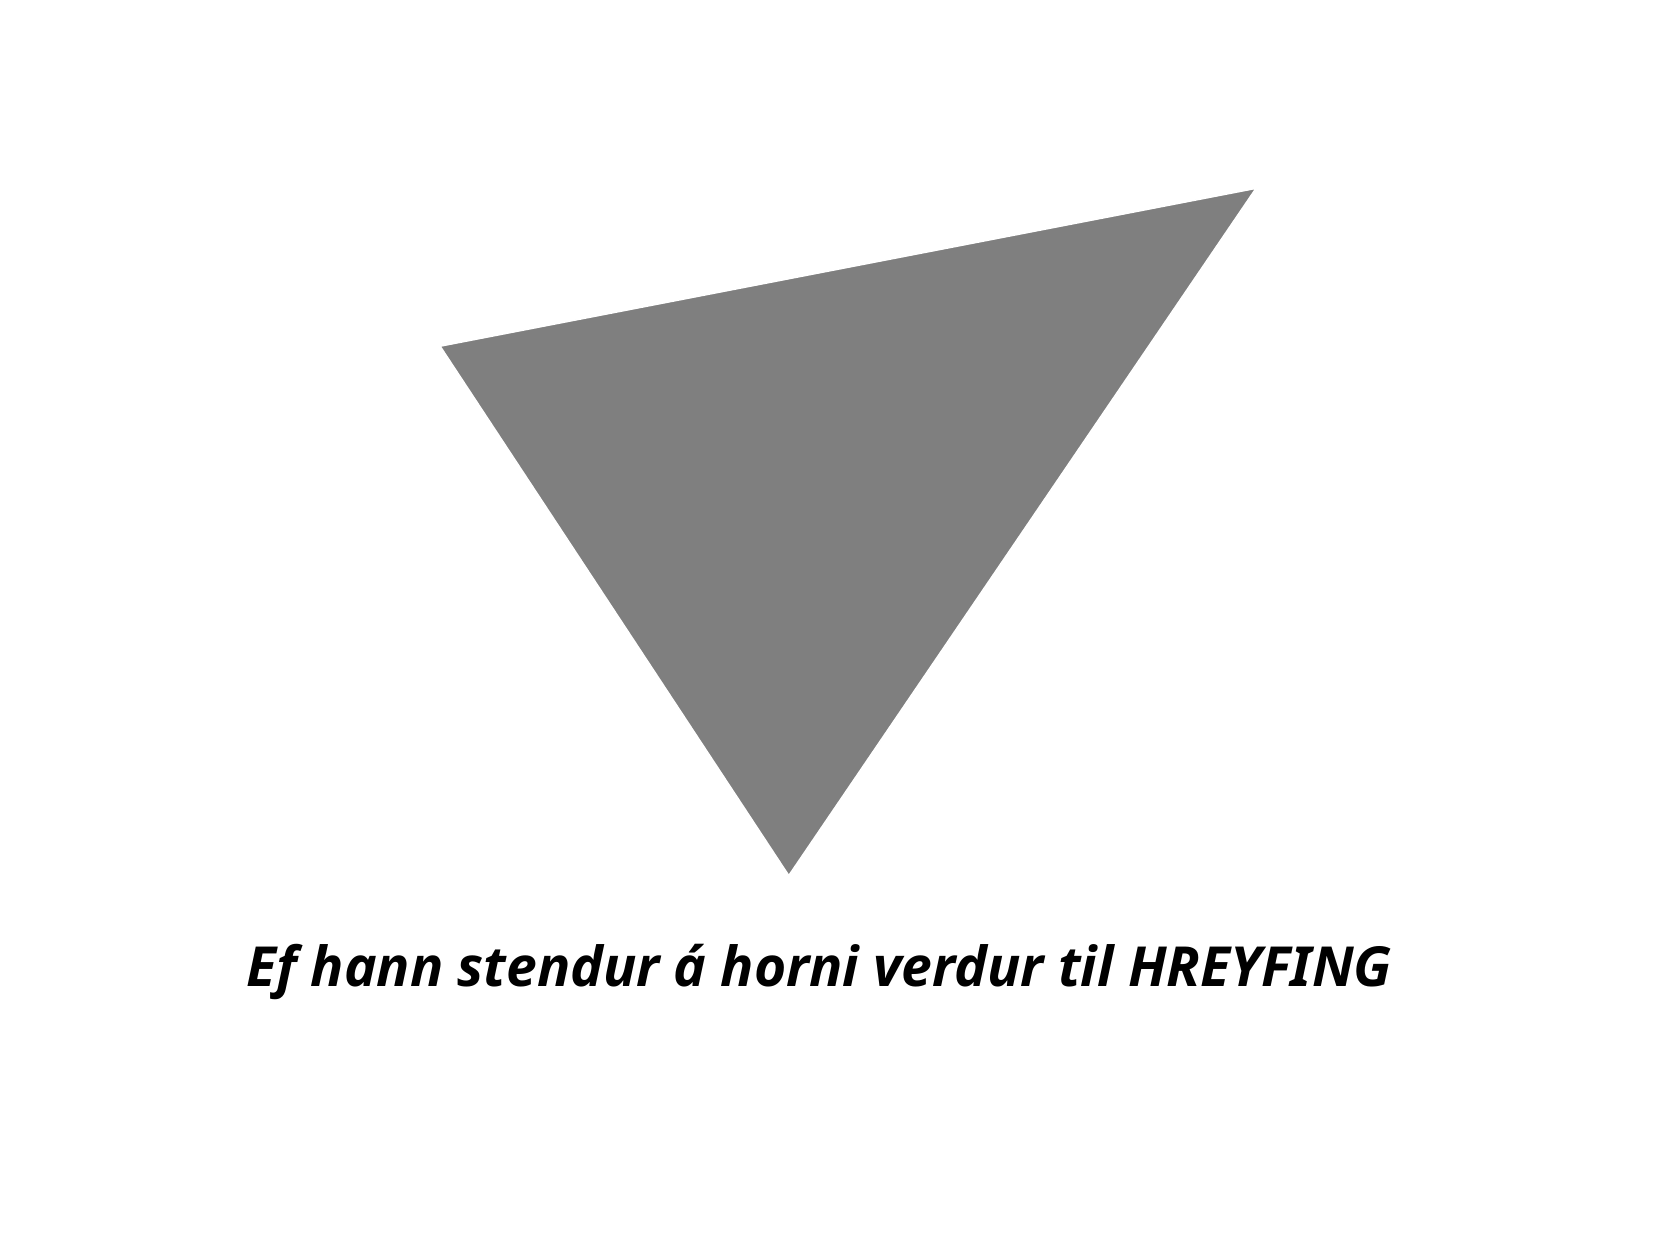

Ef hann stendur á horni verdur til HREYFING